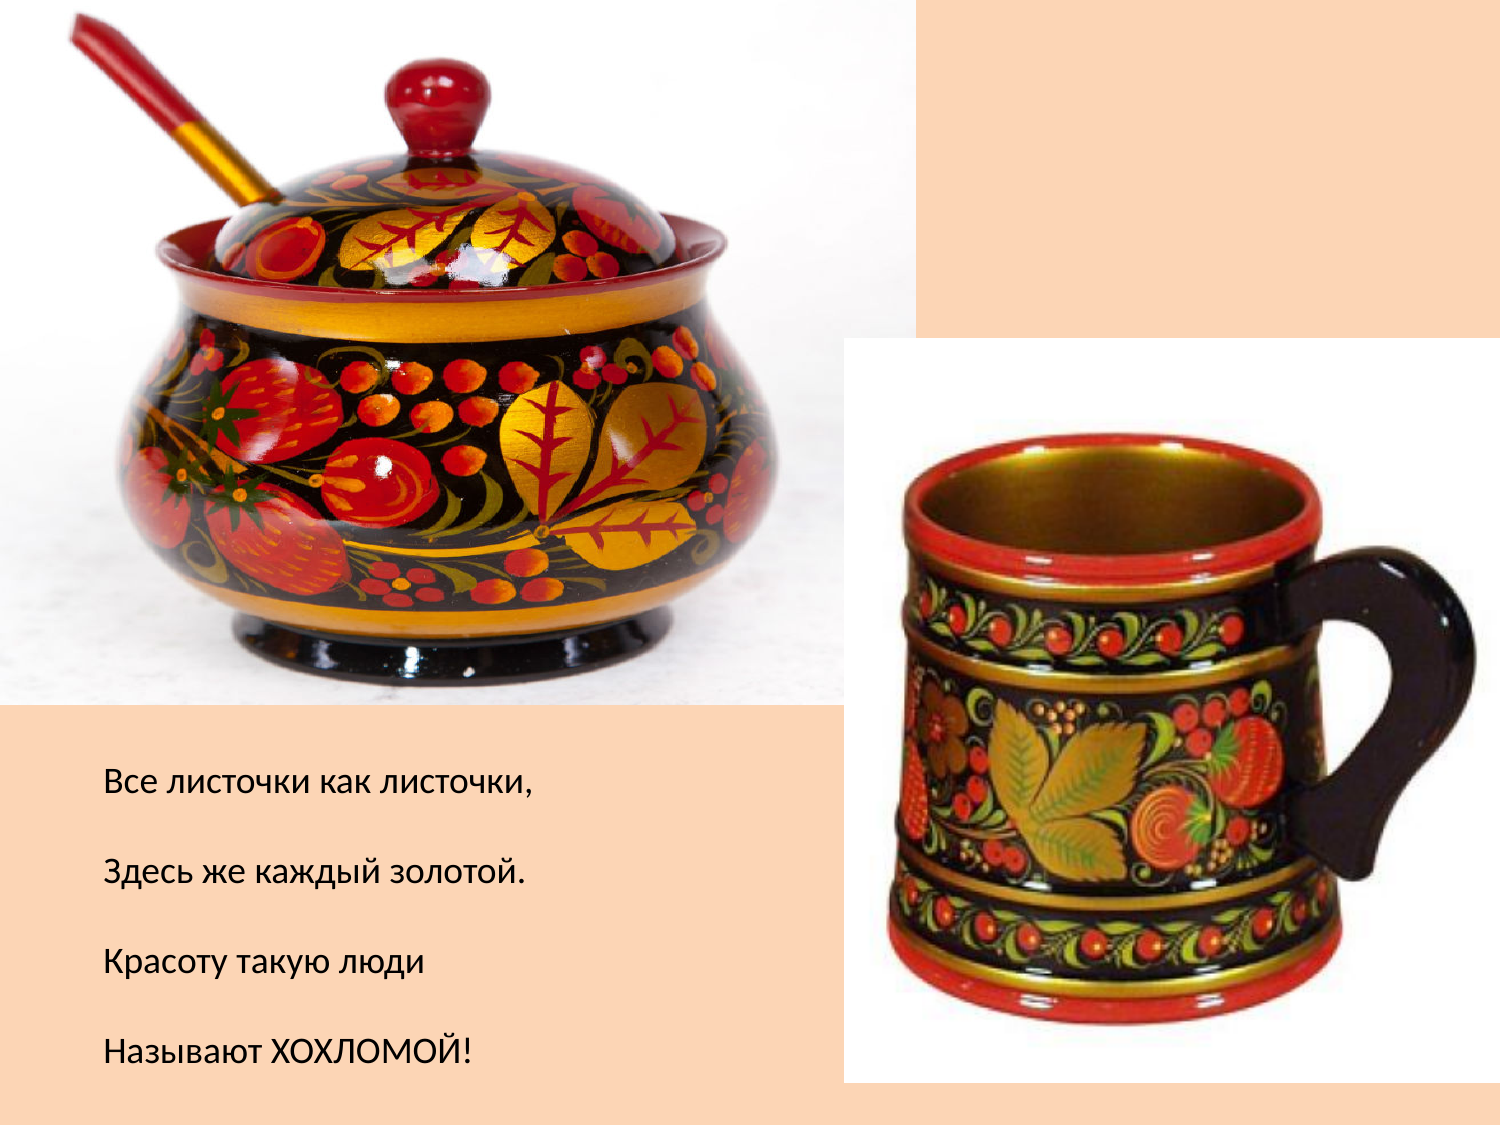

Все листочки как листочки,
Здесь же каждый золотой.
Красоту такую люди
Называют ХОХЛОМОЙ!